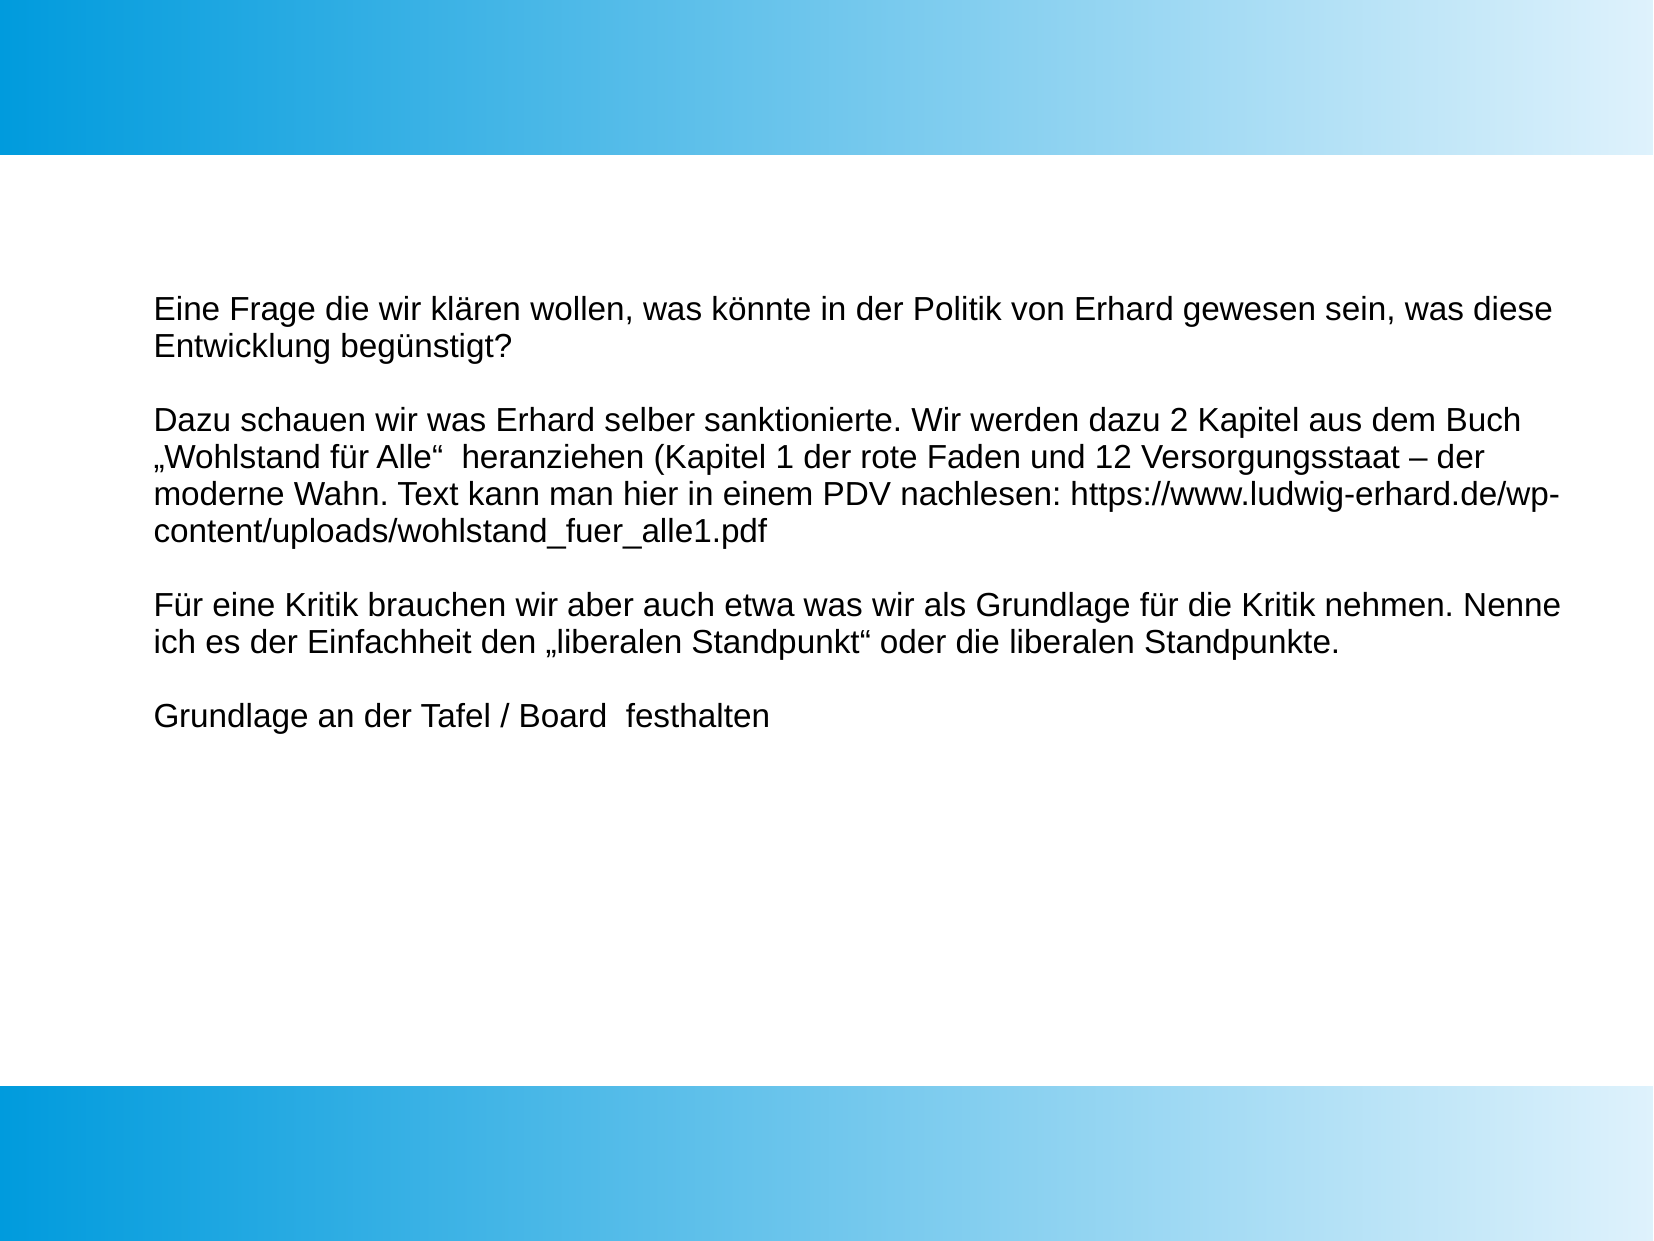

# Eine Frage die wir klären wollen, was könnte in der Politik von Erhard gewesen sein, was diese Entwicklung begünstigt? Dazu schauen wir was Erhard selber sanktionierte. Wir werden dazu 2 Kapitel aus dem Buch „Wohlstand für Alle“ heranziehen (Kapitel 1 der rote Faden und 12 Versorgungsstaat – der moderne Wahn. Text kann man hier in einem PDV nachlesen: https://www.ludwig-erhard.de/wp-content/uploads/wohlstand_fuer_alle1.pdf Für eine Kritik brauchen wir aber auch etwa was wir als Grundlage für die Kritik nehmen. Nenne ich es der Einfachheit den „liberalen Standpunkt“ oder die liberalen Standpunkte. Grundlage an der Tafel / Board festhalten